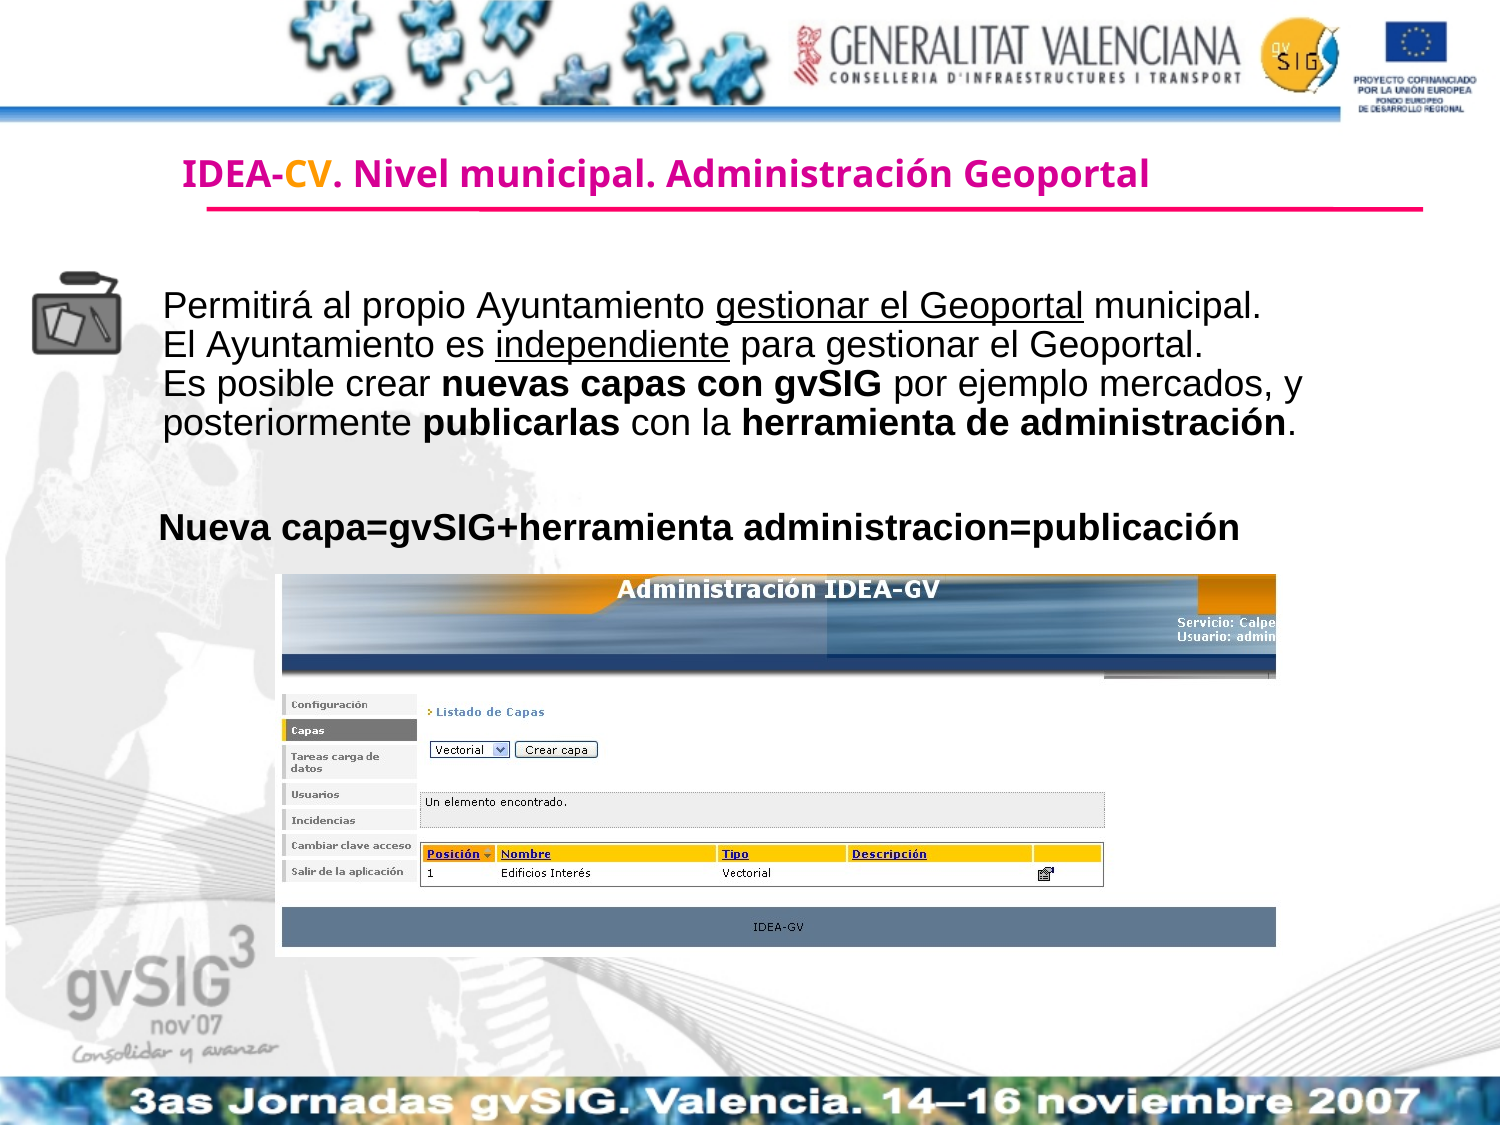

IDEA-CV. Nivel municipal. Administración Geoportal
Permitirá al propio Ayuntamiento gestionar el Geoportal municipal.
El Ayuntamiento es independiente para gestionar el Geoportal.
Es posible crear nuevas capas con gvSIG por ejemplo mercados, y posteriormente publicarlas con la herramienta de administración.
Nueva capa=gvSIG+herramienta administracion=publicación